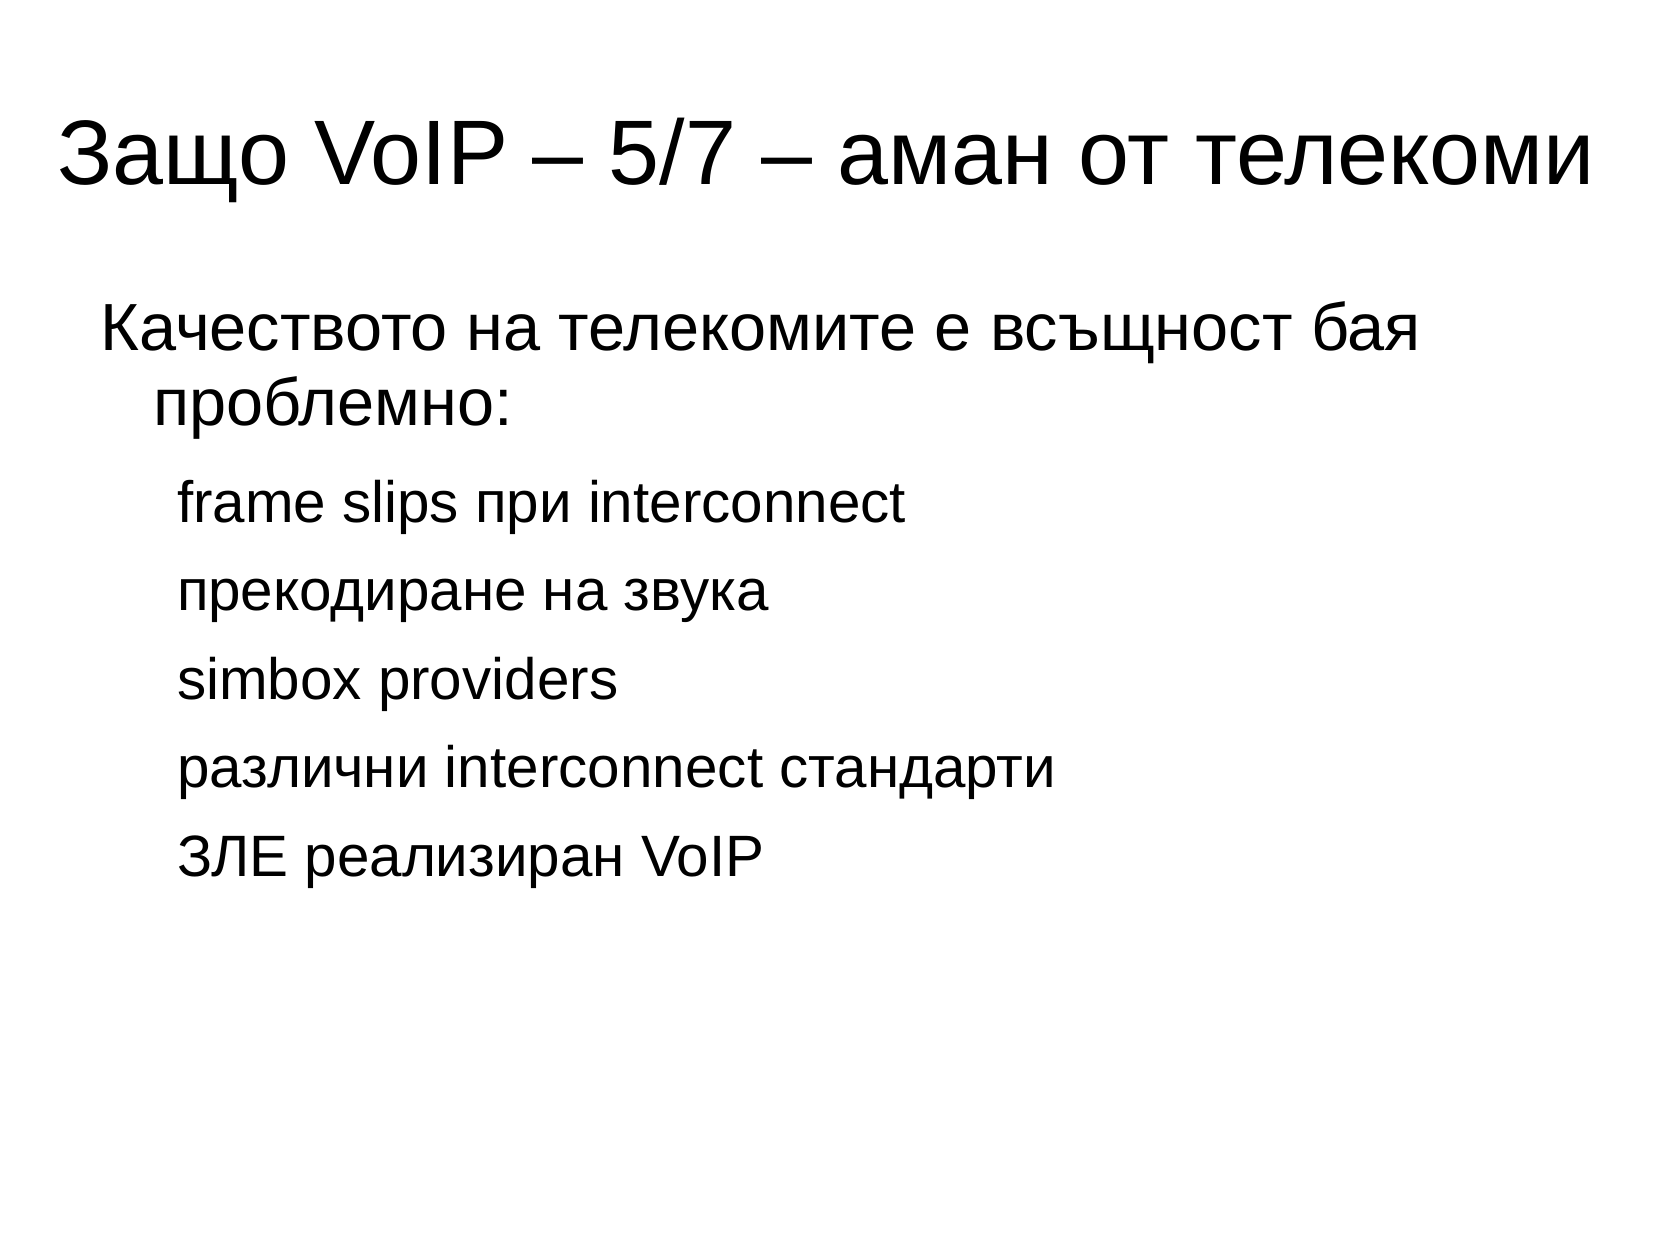

# Защо VoIP – 5/7 – аман от телекоми
Качеството на телекомите е всъщност бая проблемно:
frame slips при interconnect
прекодиране на звука
simbox providers
различни interconnect стандарти
ЗЛЕ реализиран VoIP